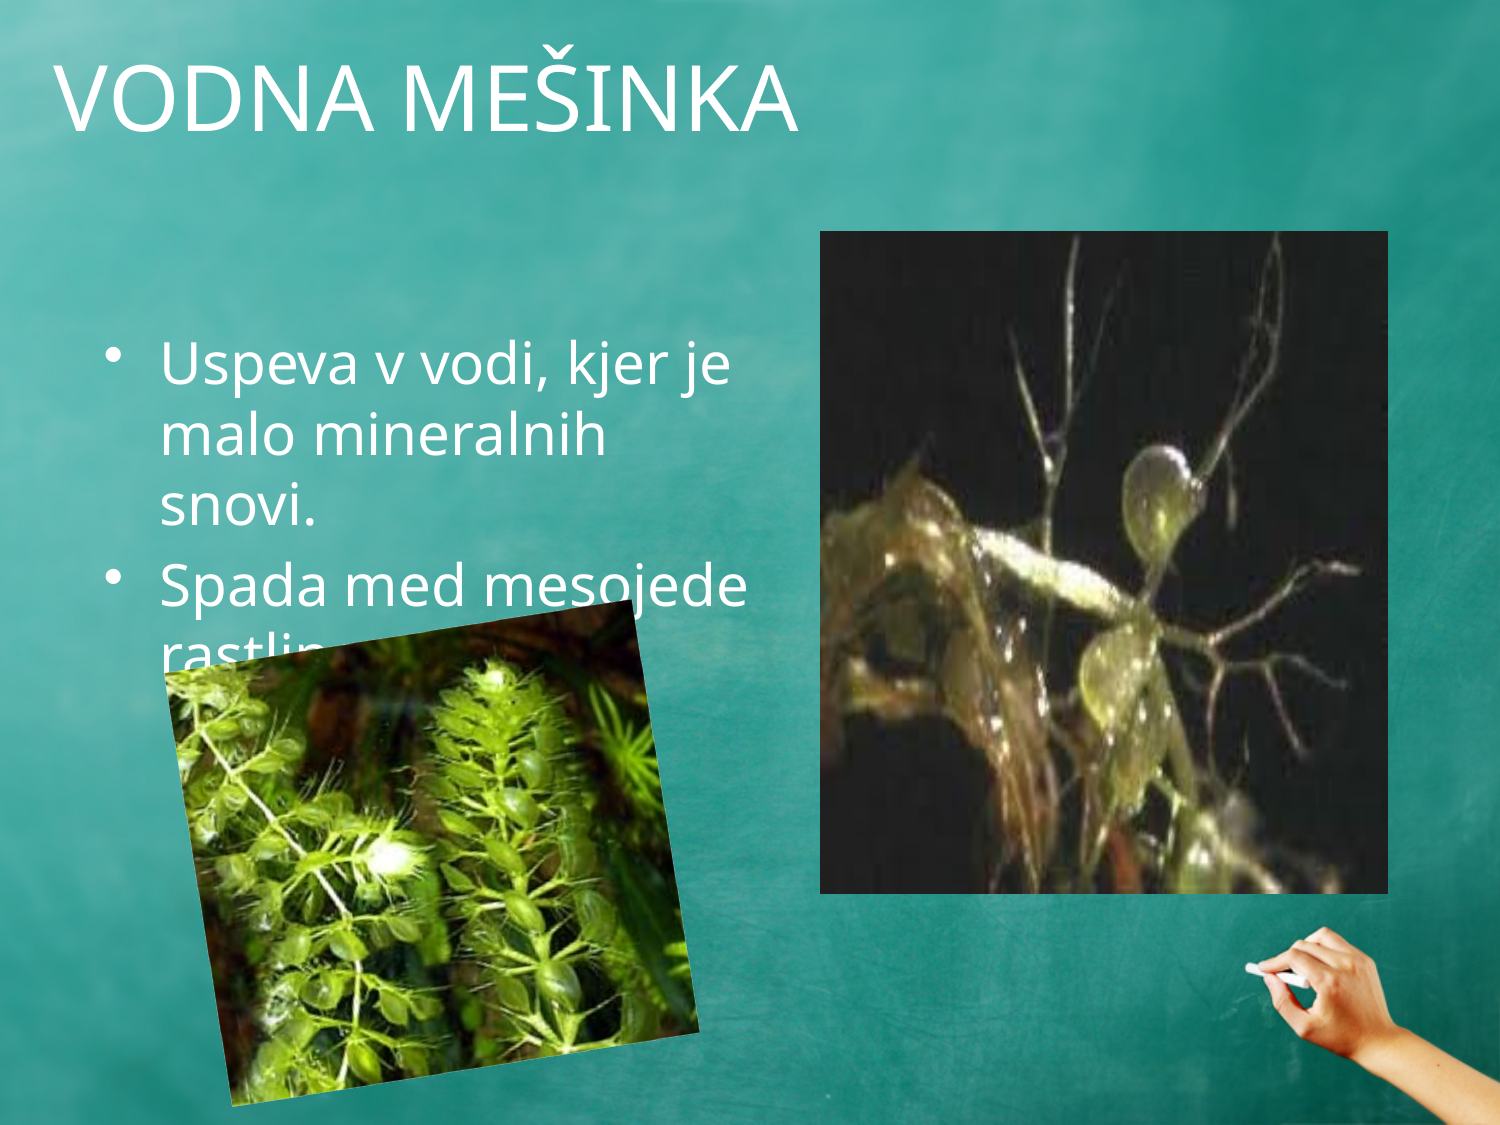

# VODNA MEŠINKA
Uspeva v vodi, kjer je malo mineralnih snovi.
Spada med mesojede rastline.